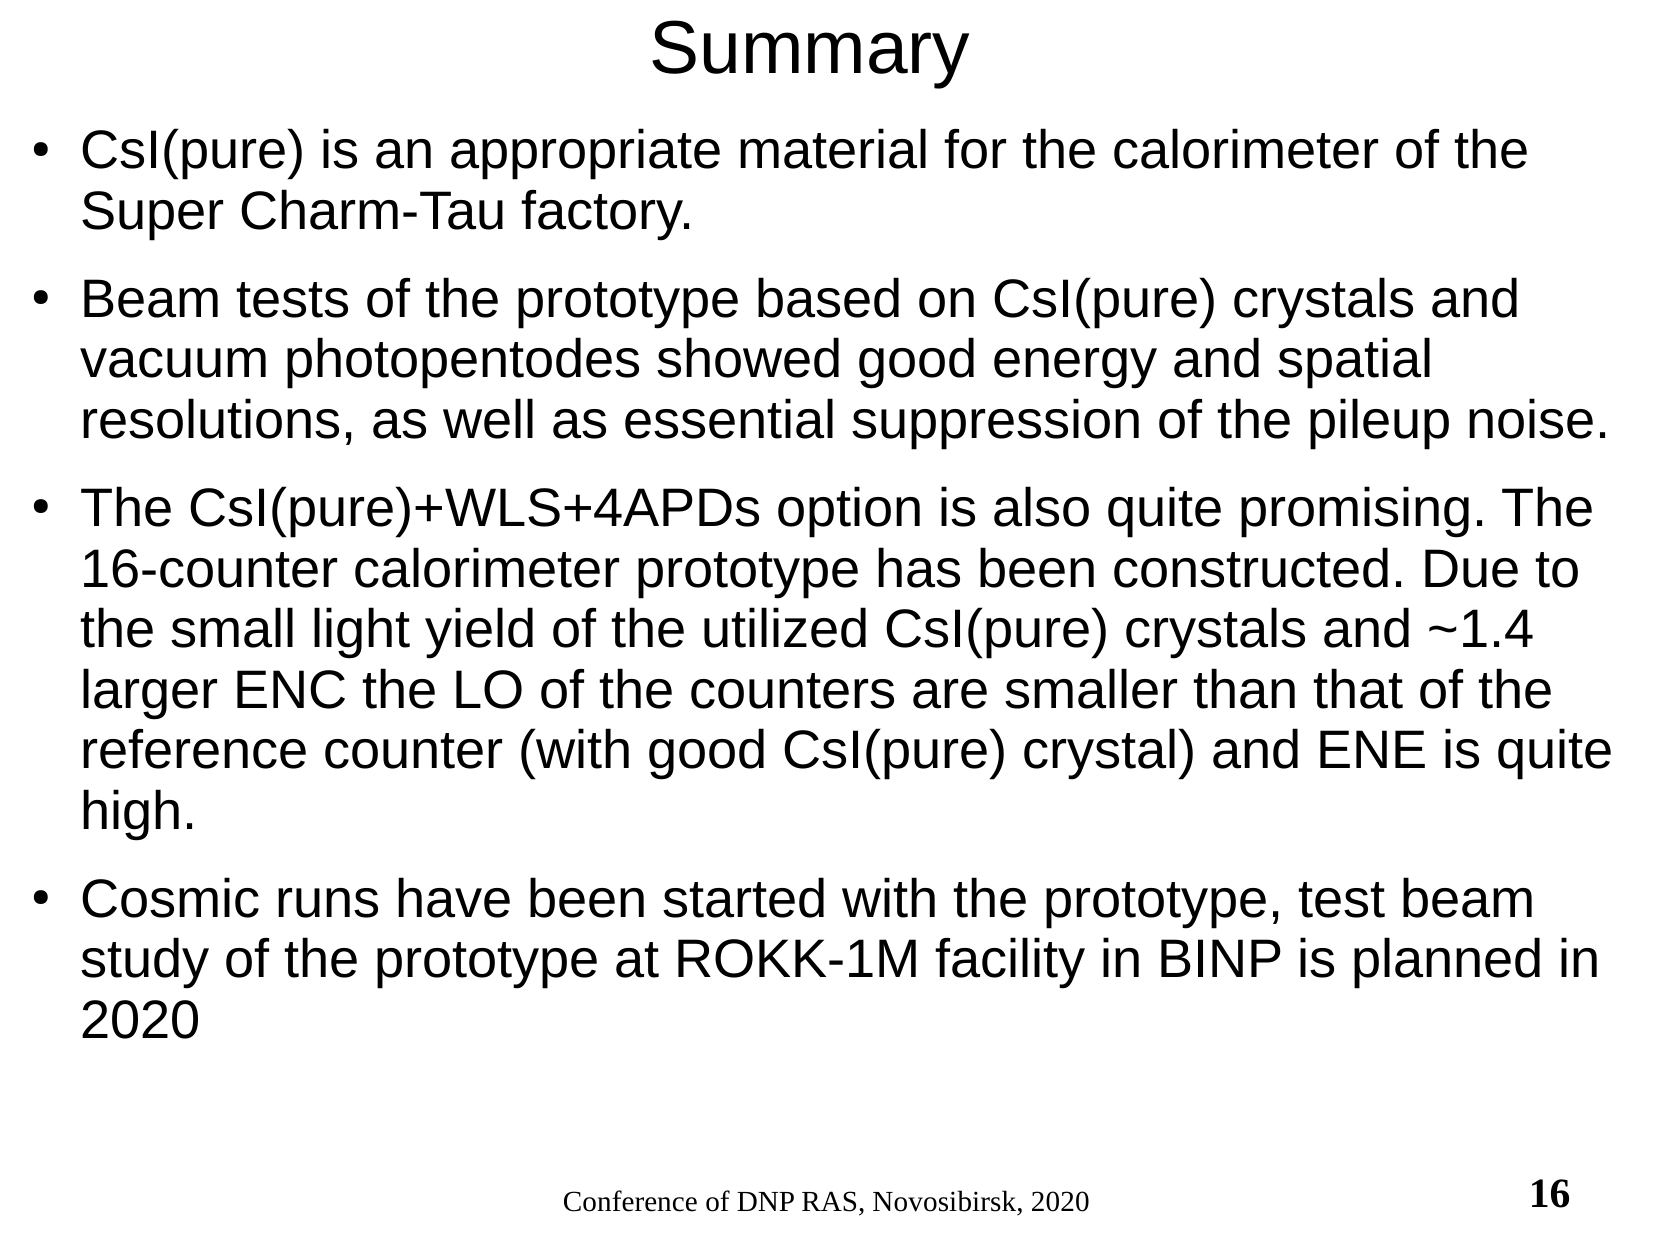

# Summary
CsI(pure) is an appropriate material for the calorimeter of the Super Charm-Tau factory.
Beam tests of the prototype based on CsI(pure) crystals and vacuum photopentodes showed good energy and spatial resolutions, as well as essential suppression of the pileup noise.
The CsI(pure)+WLS+4APDs option is also quite promising. The 16-counter calorimeter prototype has been constructed. Due to the small light yield of the utilized CsI(pure) crystals and ~1.4 larger ENC the LO of the counters are smaller than that of the reference counter (with good CsI(pure) crystal) and ENE is quite high.
Cosmic runs have been started with the prototype, test beam study of the prototype at ROKK-1M facility in BINP is planned in 2020
16
Conference of DNP RAS, Novosibirsk, 2020